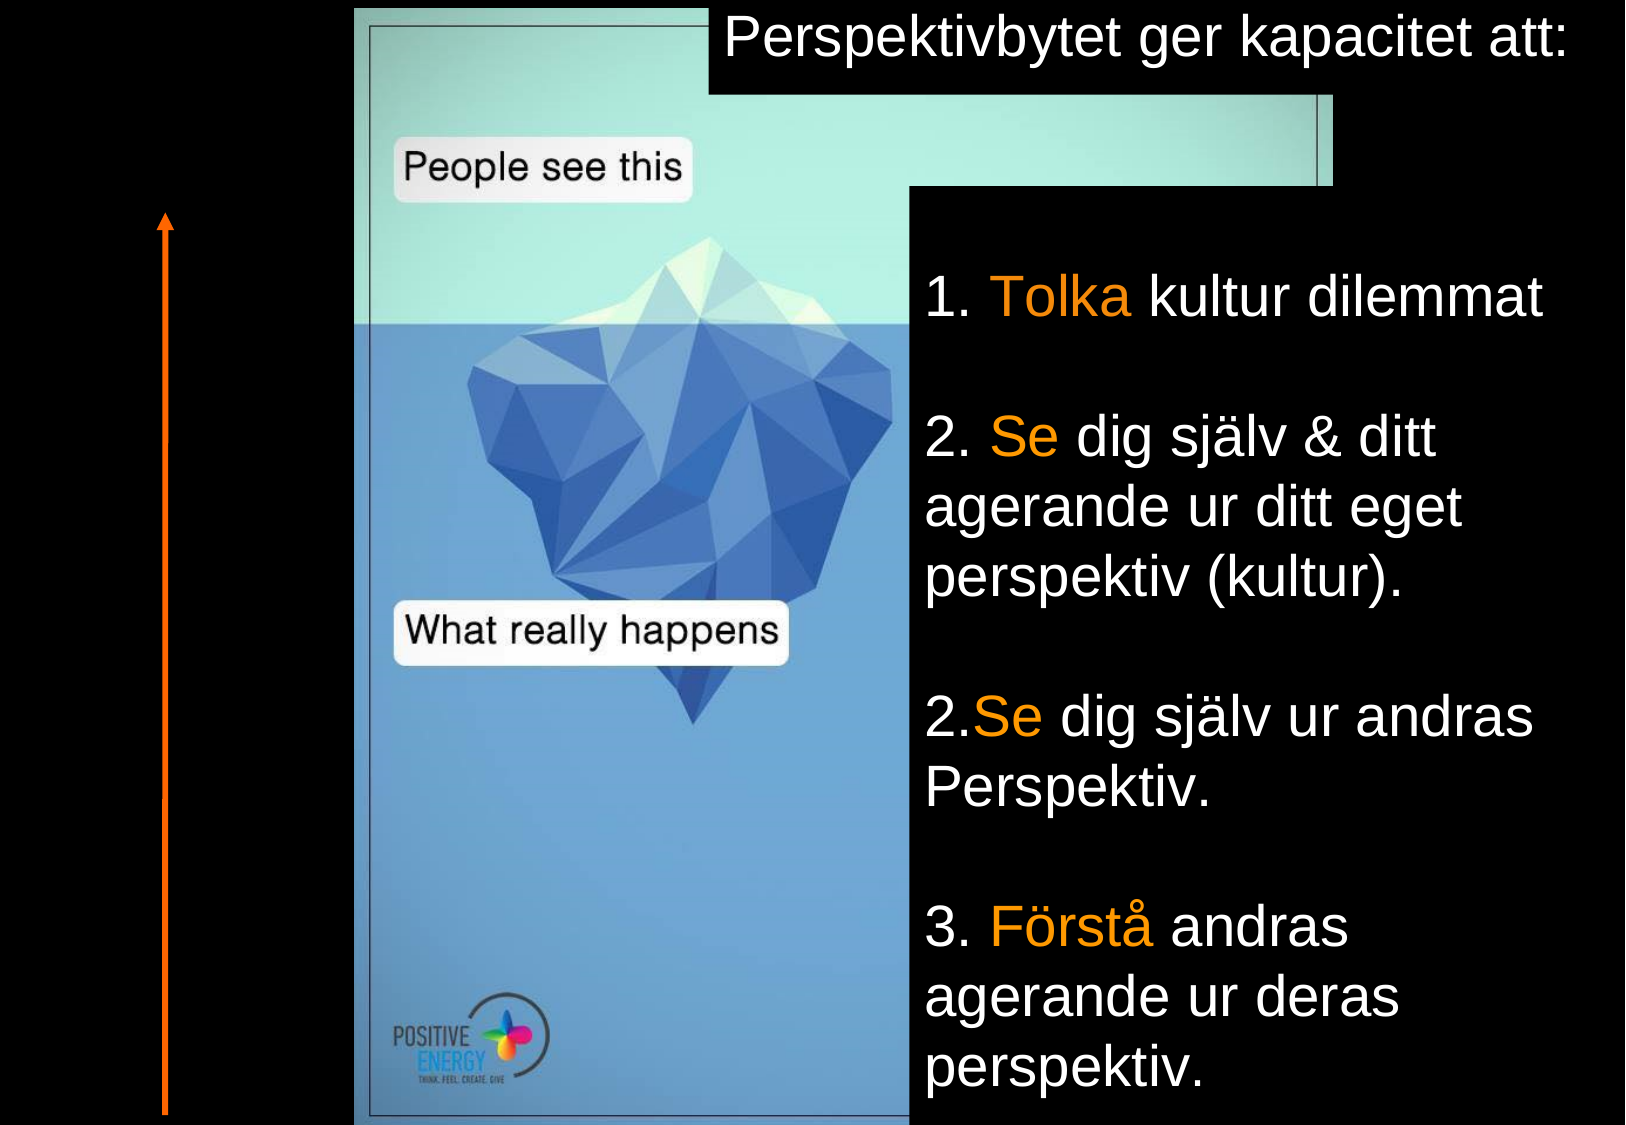

Perspektivbytet ger kapacitet att:
1. Tolka kultur dilemmat
2. Se dig själv & ditt agerande ur ditt eget perspektiv (kultur).
2.Se dig själv ur andras
Perspektiv.
3. Förstå andras agerande ur deras perspektiv.